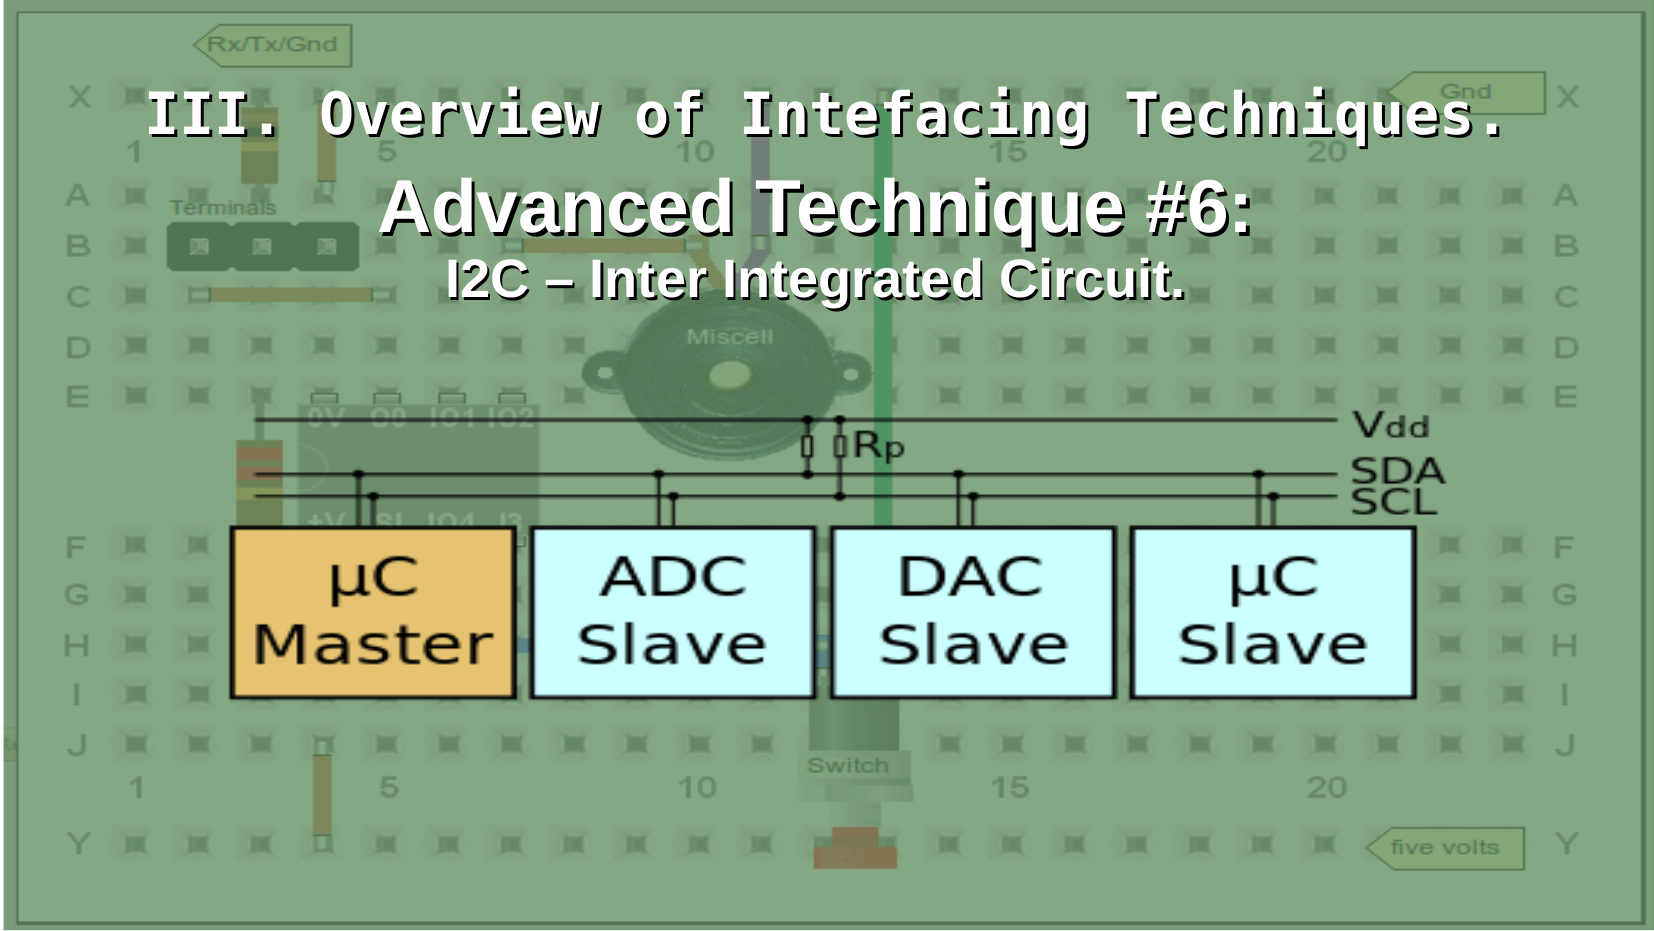

# III. Overview of Intefacing Techniques.
Advanced Technique #6:
I2C – Inter Integrated Circuit.